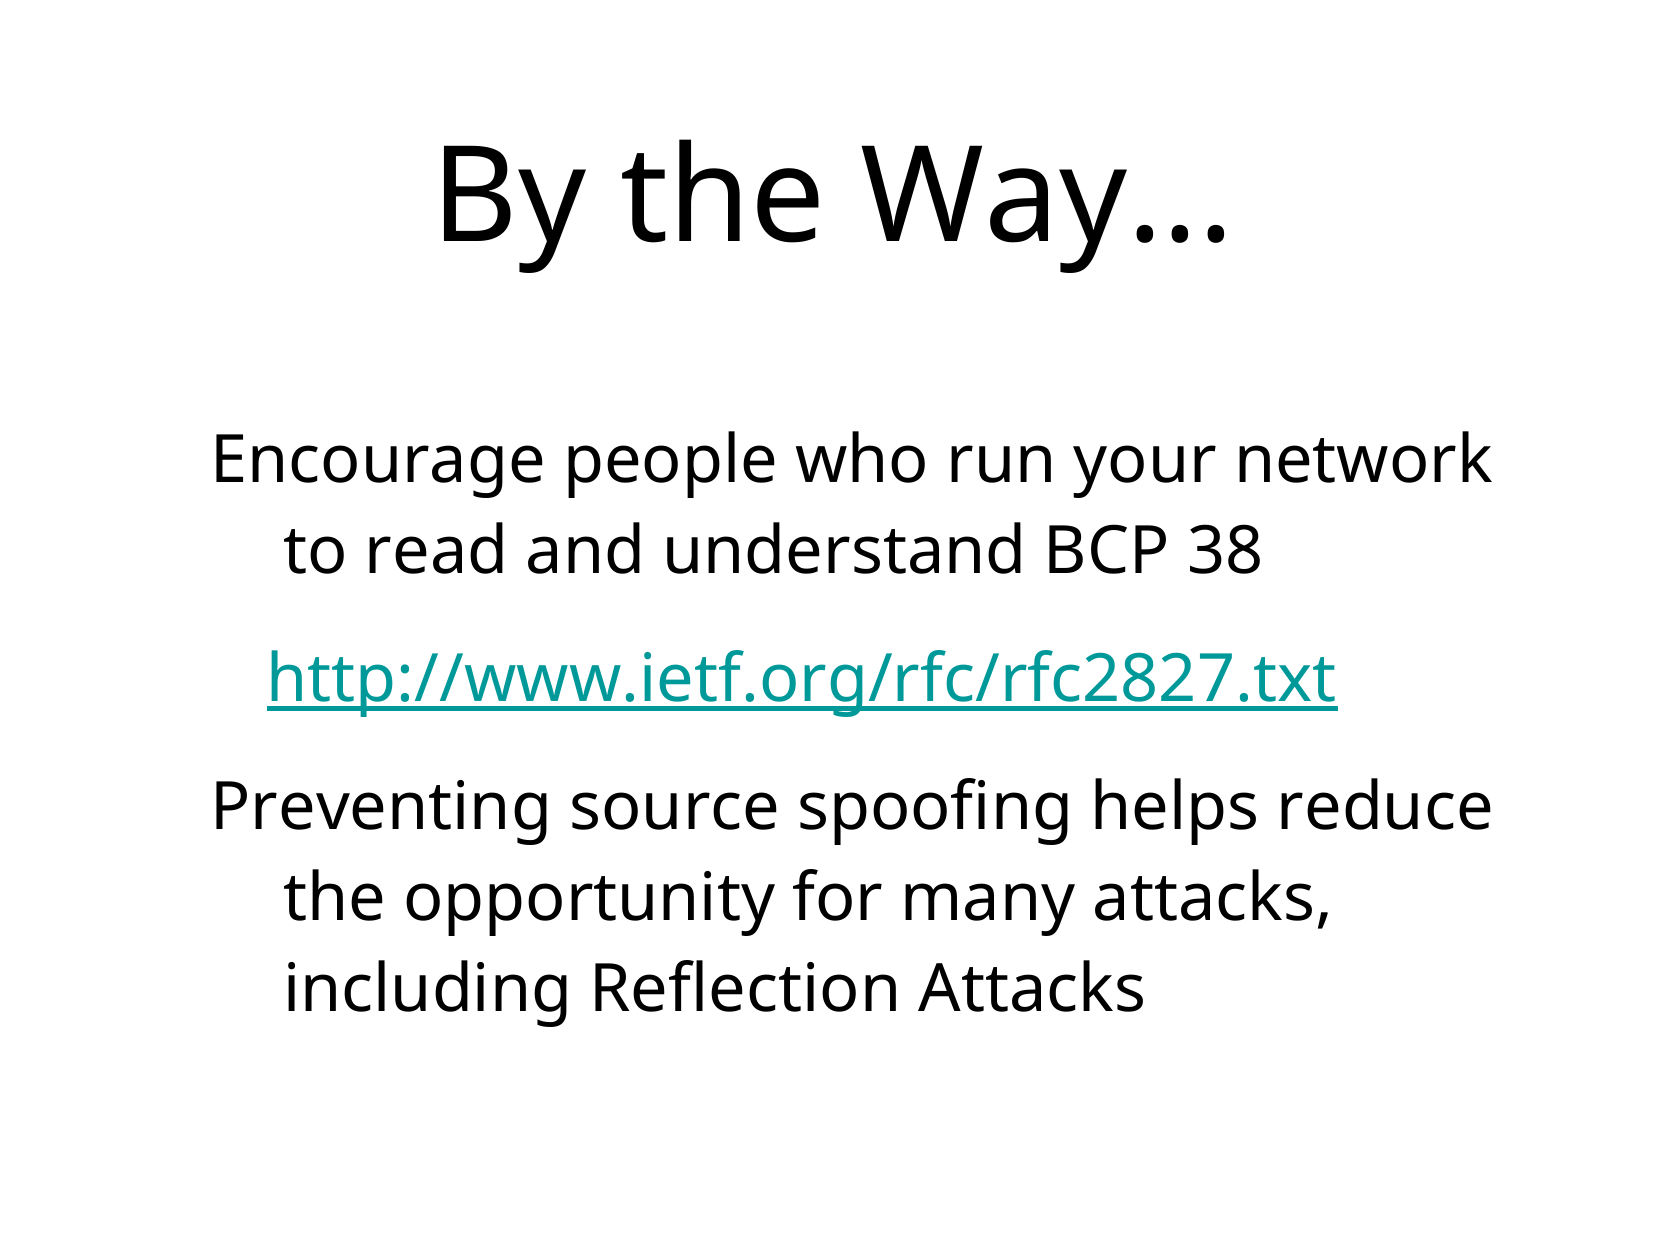

# By the Way...
Encourage people who run your network to read and understand BCP 38
http://www.ietf.org/rfc/rfc2827.txt
Preventing source spoofing helps reduce the opportunity for many attacks, including Reflection Attacks